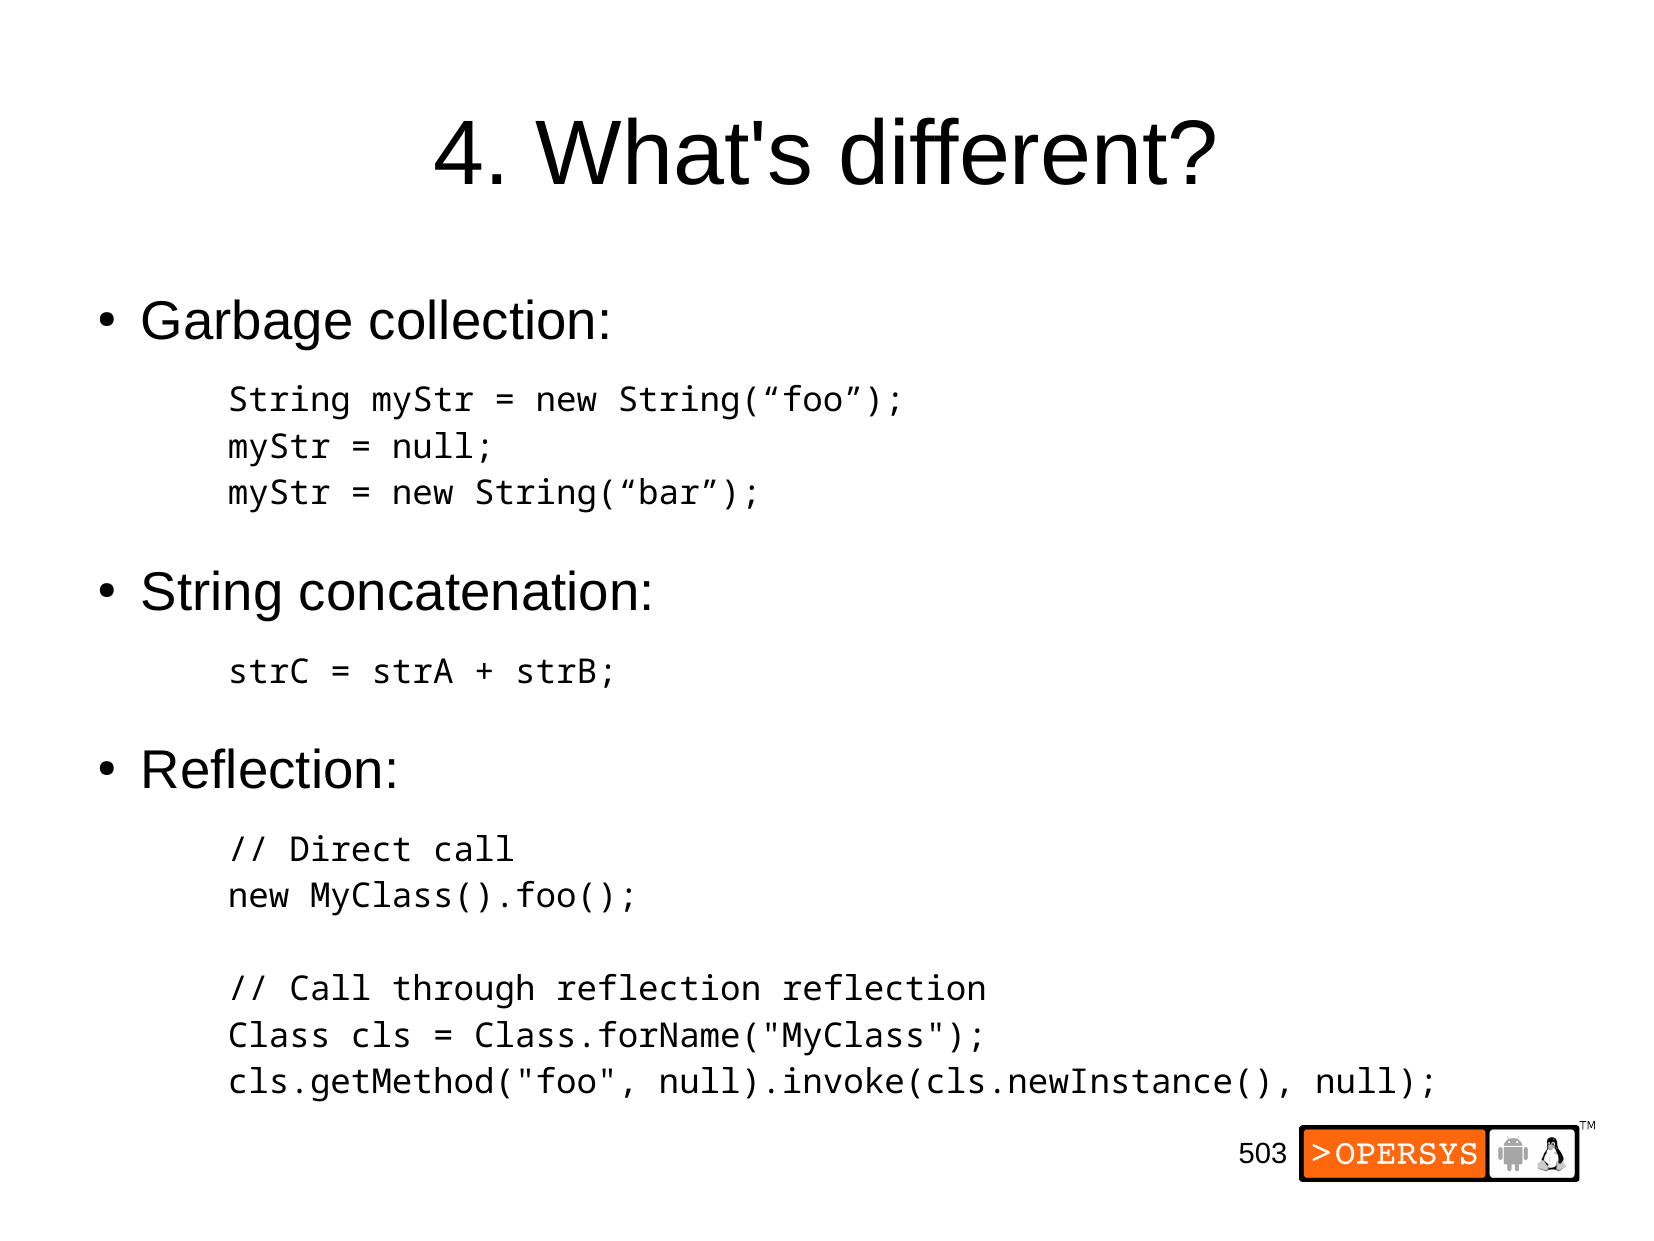

# 4. What's different?
Garbage collection:
String myStr = new String(“foo”);
myStr = null;
myStr = new String(“bar”);
String concatenation:
strC = strA + strB;
Reflection:
// Direct call
new MyClass().foo();
// Call through reflection reflection
Class cls = Class.forName("MyClass");
cls.getMethod("foo", null).invoke(cls.newInstance(), null);